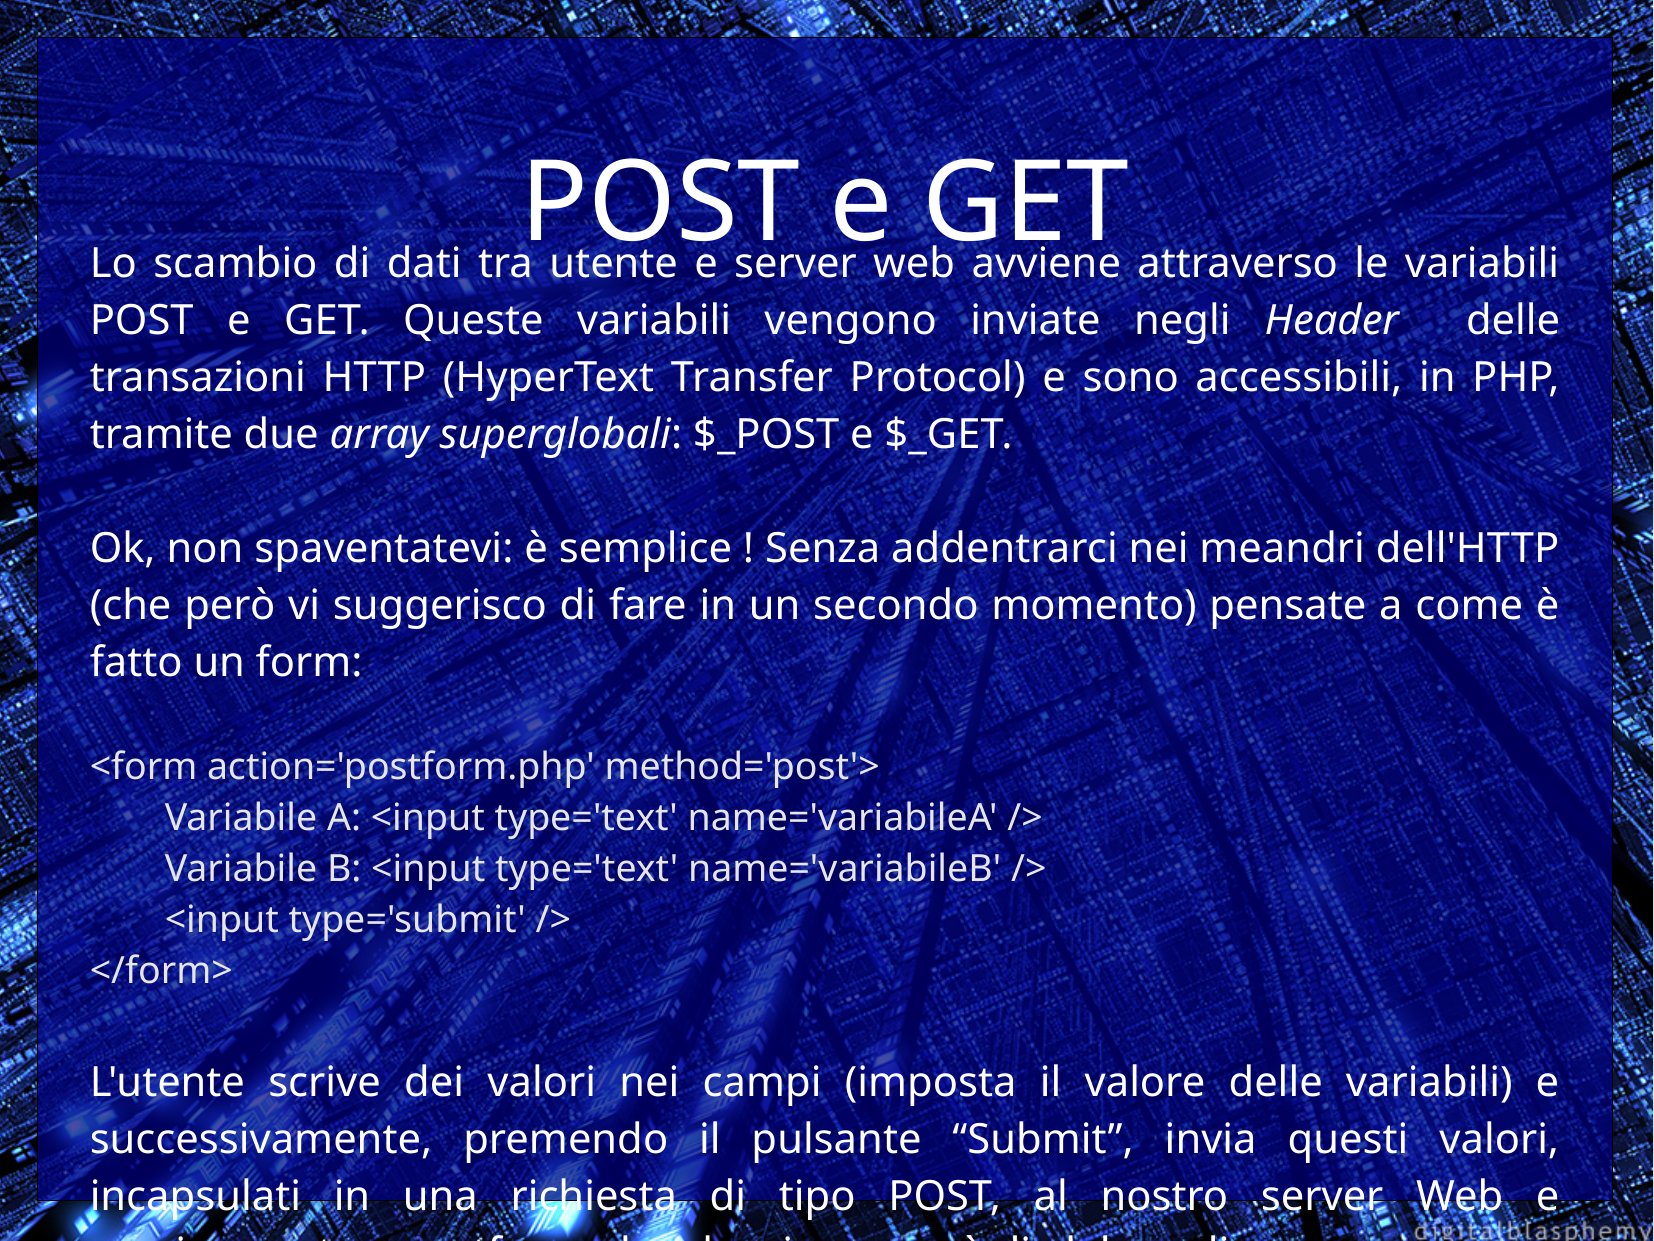

POST e GET
Lo scambio di dati tra utente e server web avviene attraverso le variabili POST e GET. Queste variabili vengono inviate negli Header delle transazioni HTTP (HyperText Transfer Protocol) e sono accessibili, in PHP, tramite due array superglobali: $_POST e $_GET.
Ok, non spaventatevi: è semplice ! Senza addentrarci nei meandri dell'HTTP (che però vi suggerisco di fare in un secondo momento) pensate a come è fatto un form:
<form action='postform.php' method='post'>
	Variabile A: <input type='text' name='variabileA' />
	Variabile B: <input type='text' name='variabileB' />
	<input type='submit' />
</form>
L'utente scrive dei valori nei campi (imposta il valore delle variabili) e successivamente, premendo il pulsante “Submit”, invia questi valori, incapsulati in una richiesta di tipo POST, al nostro server Web e precisamente a postform.php che si occuperà di elaborarli.
#